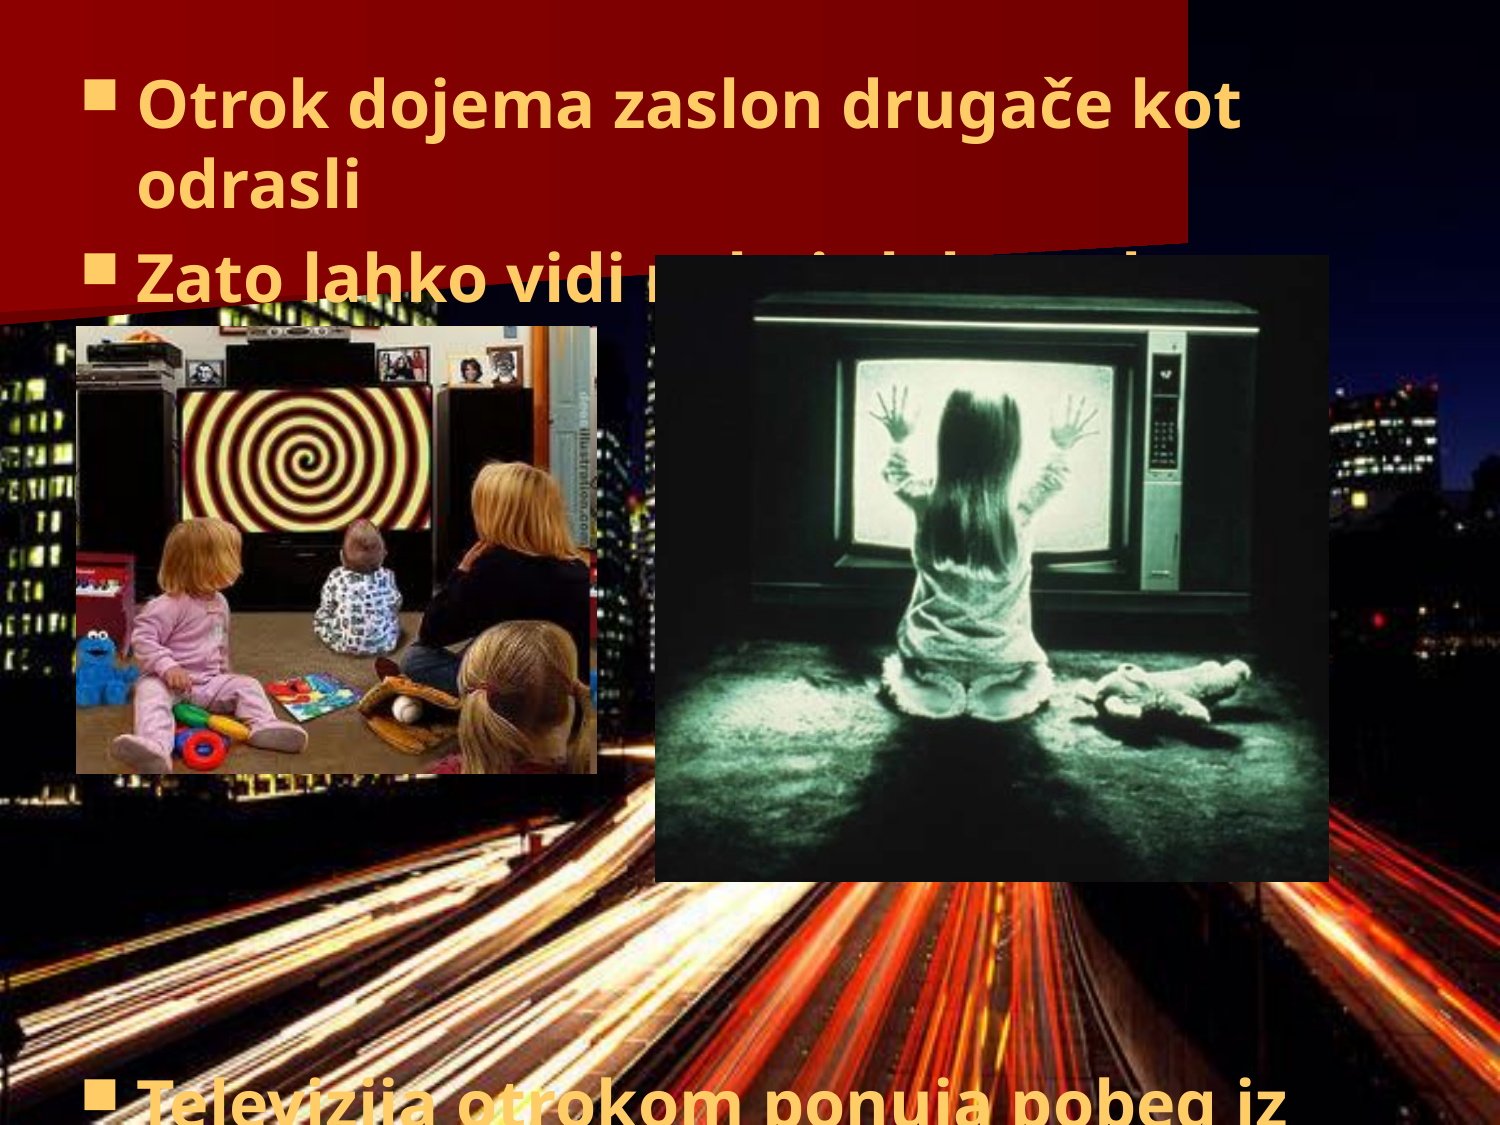

#
Otrok dojema zaslon drugače kot odrasli
Zato lahko vidi nekaj slabega kot dobro
Televizija otrokom ponuja pobeg iz realnega sveta v domišljijskega